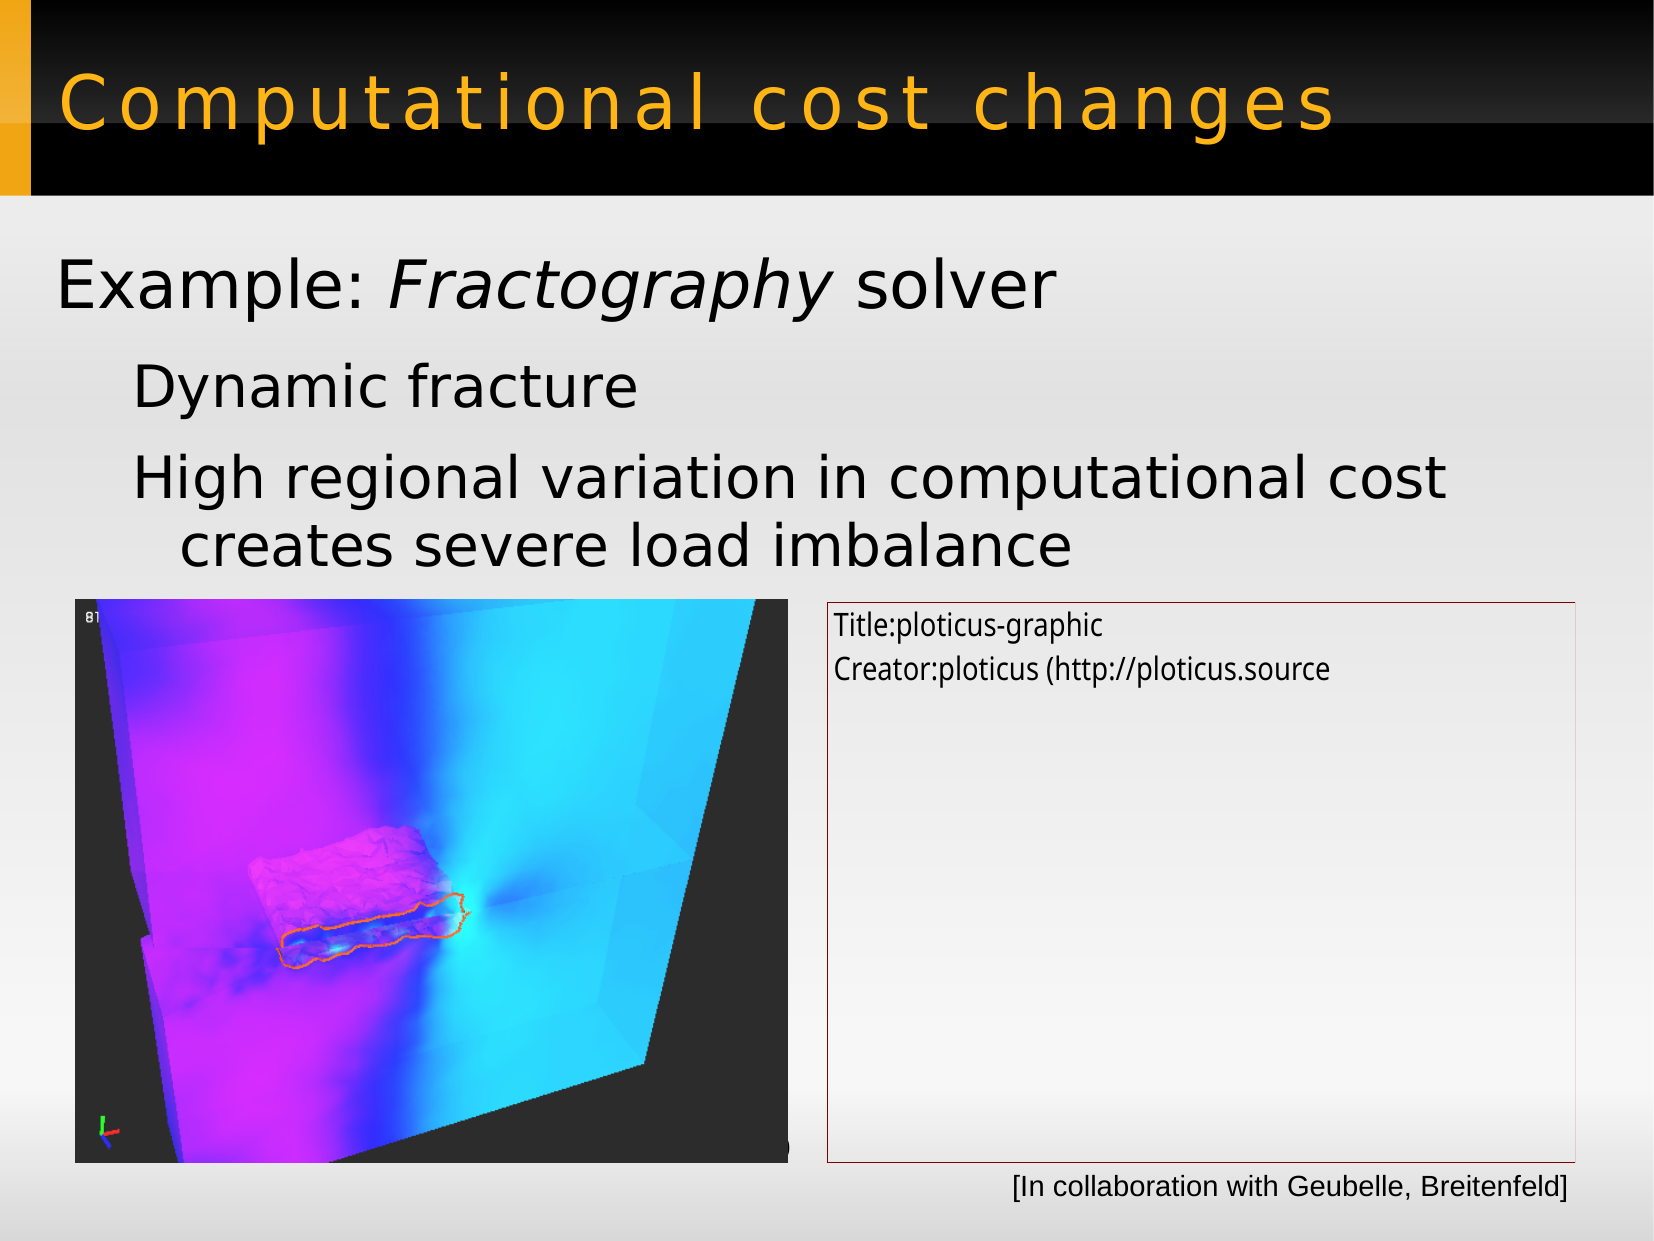

# Computational cost changes
Example: Fractography solver
Dynamic fracture
High regional variation in computational cost creates severe load imbalance
9
[In collaboration with Geubelle, Breitenfeld]